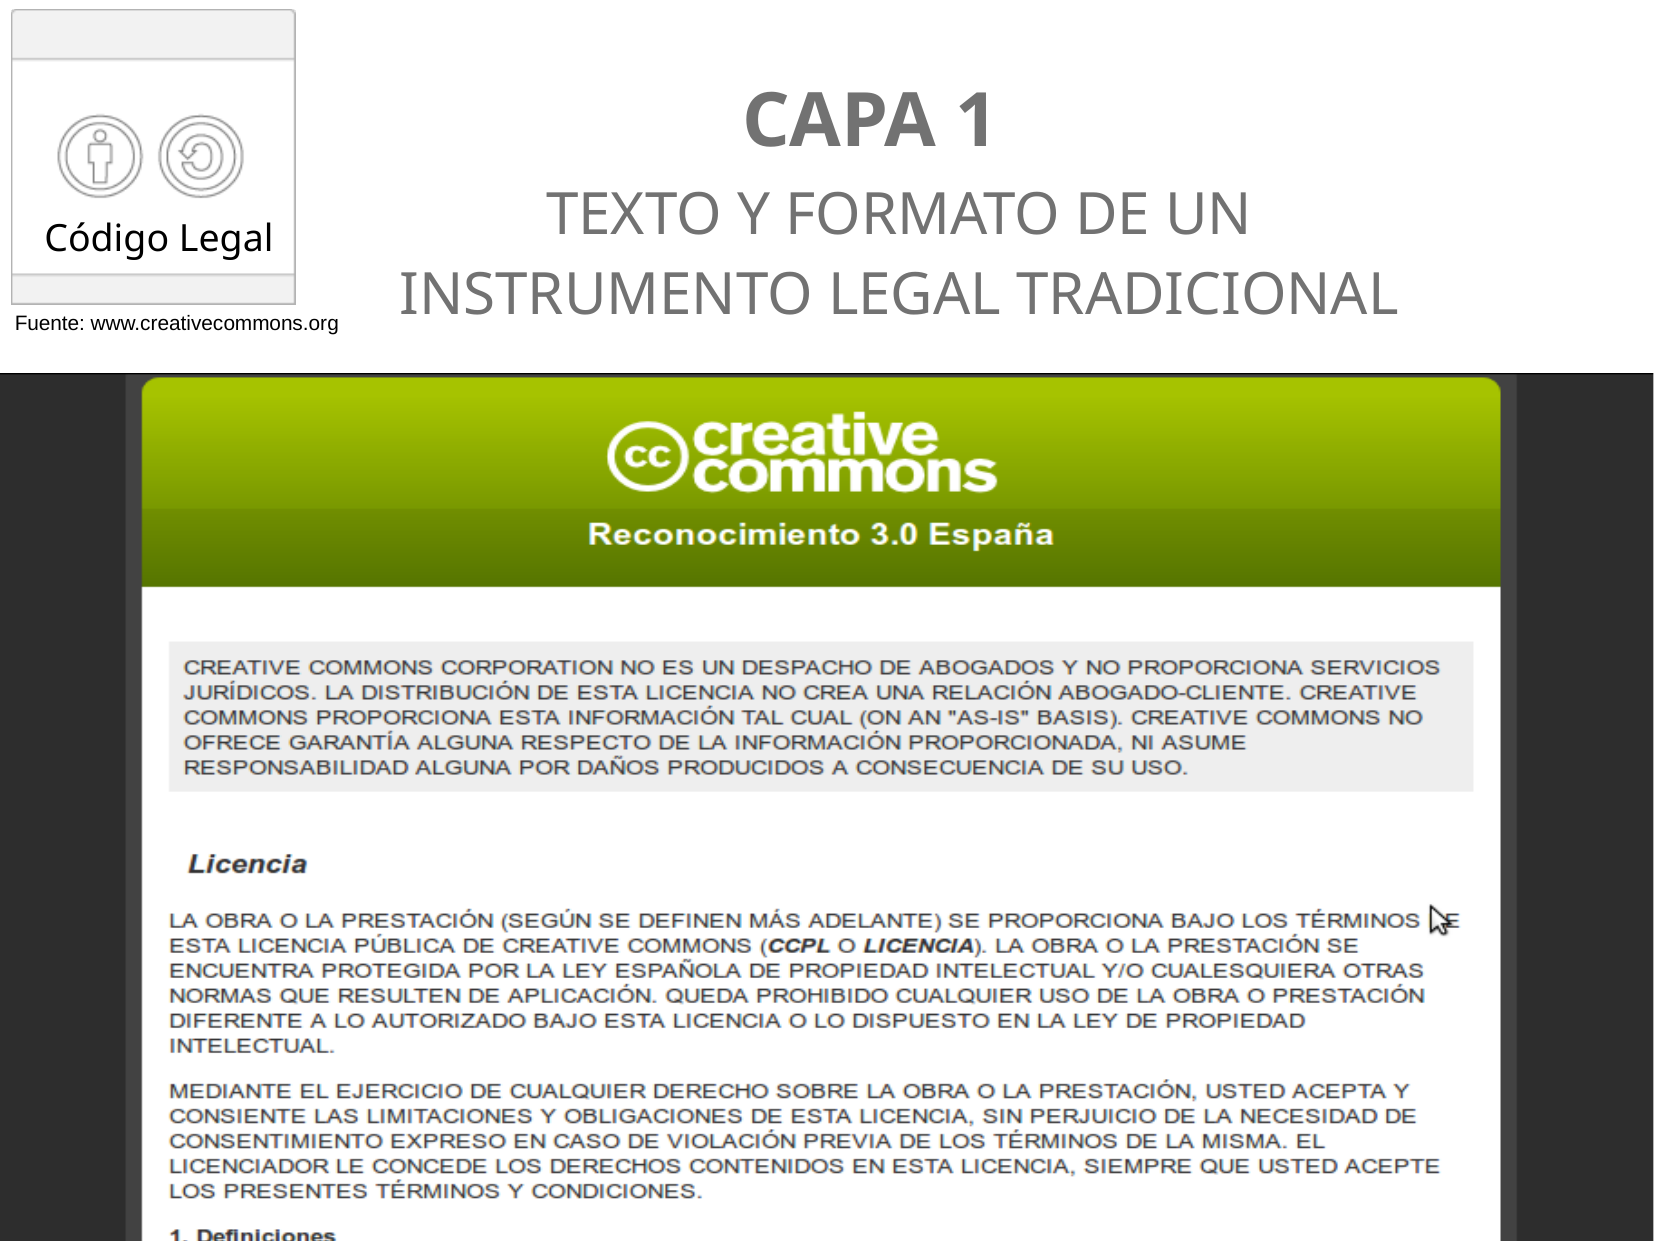

CAPA 1
TEXTO Y FORMATO DE UN INSTRUMENTO LEGAL TRADICIONAL
Código Legal
Fuente: www.creativecommons.org